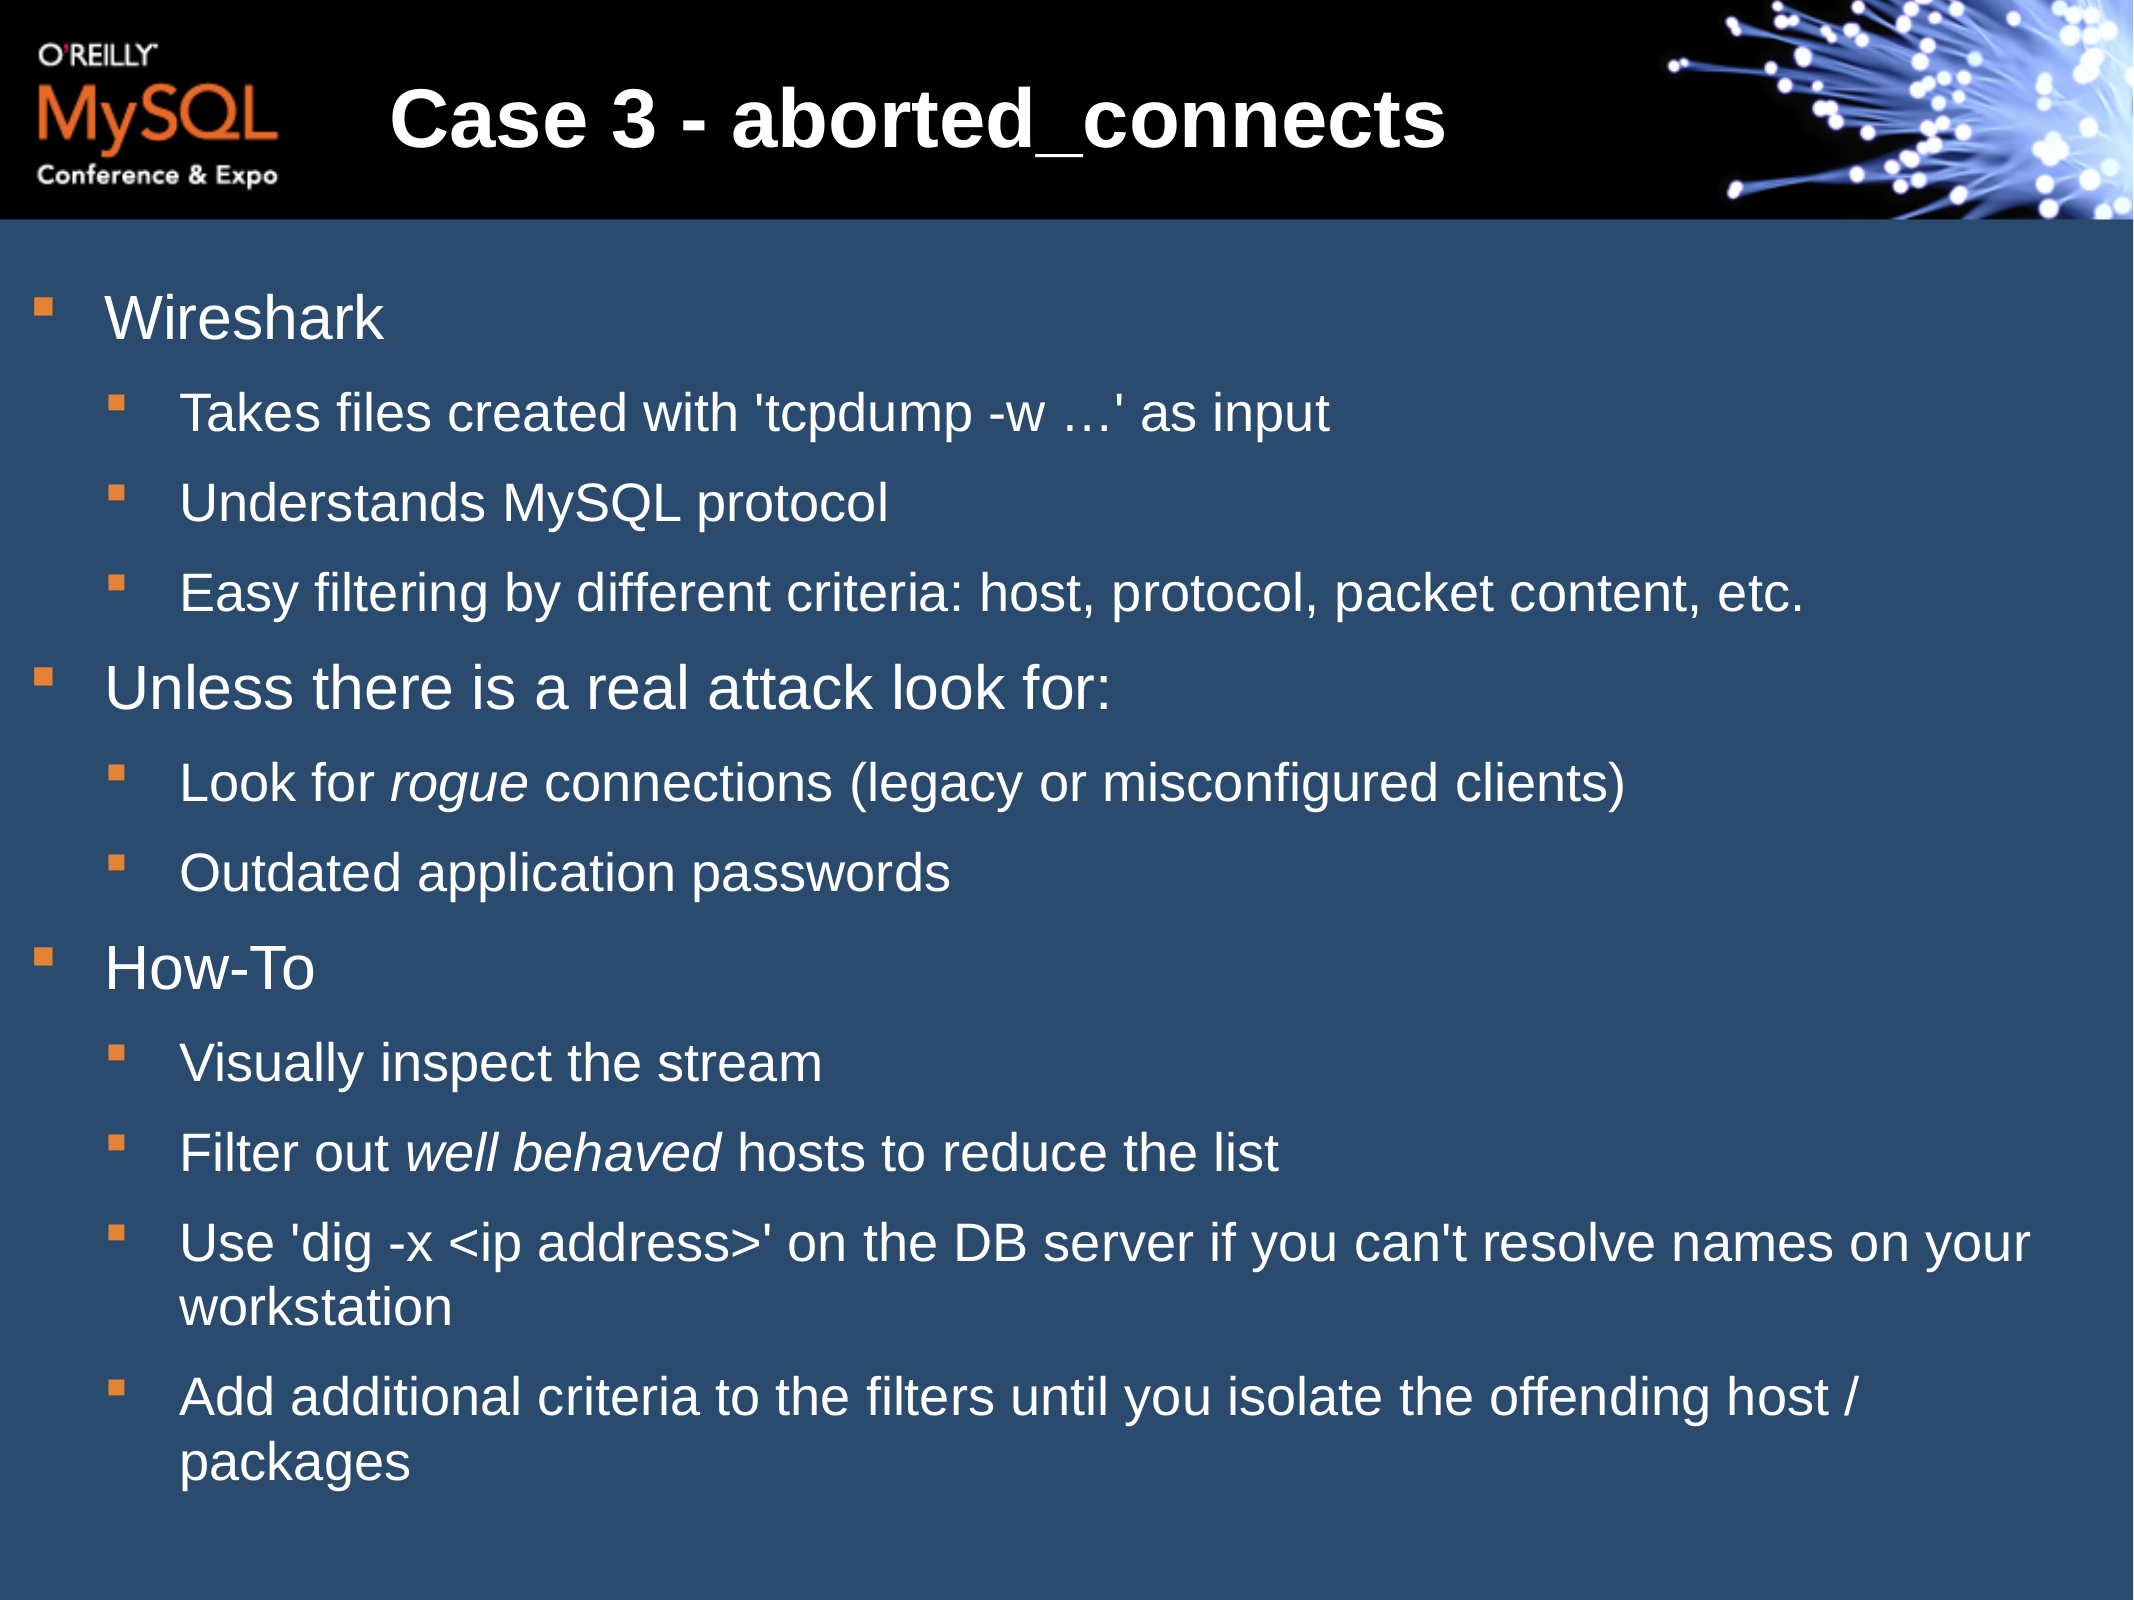

# Case 3 - aborted_connects
Wireshark
Takes files created with 'tcpdump -w …' as input
Understands MySQL protocol
Easy filtering by different criteria: host, protocol, packet content, etc.
Unless there is a real attack look for:
Look for rogue connections (legacy or misconfigured clients)
Outdated application passwords
How-To
Visually inspect the stream
Filter out well behaved hosts to reduce the list
Use 'dig -x <ip address>' on the DB server if you can't resolve names on your workstation
Add additional criteria to the filters until you isolate the offending host / packages